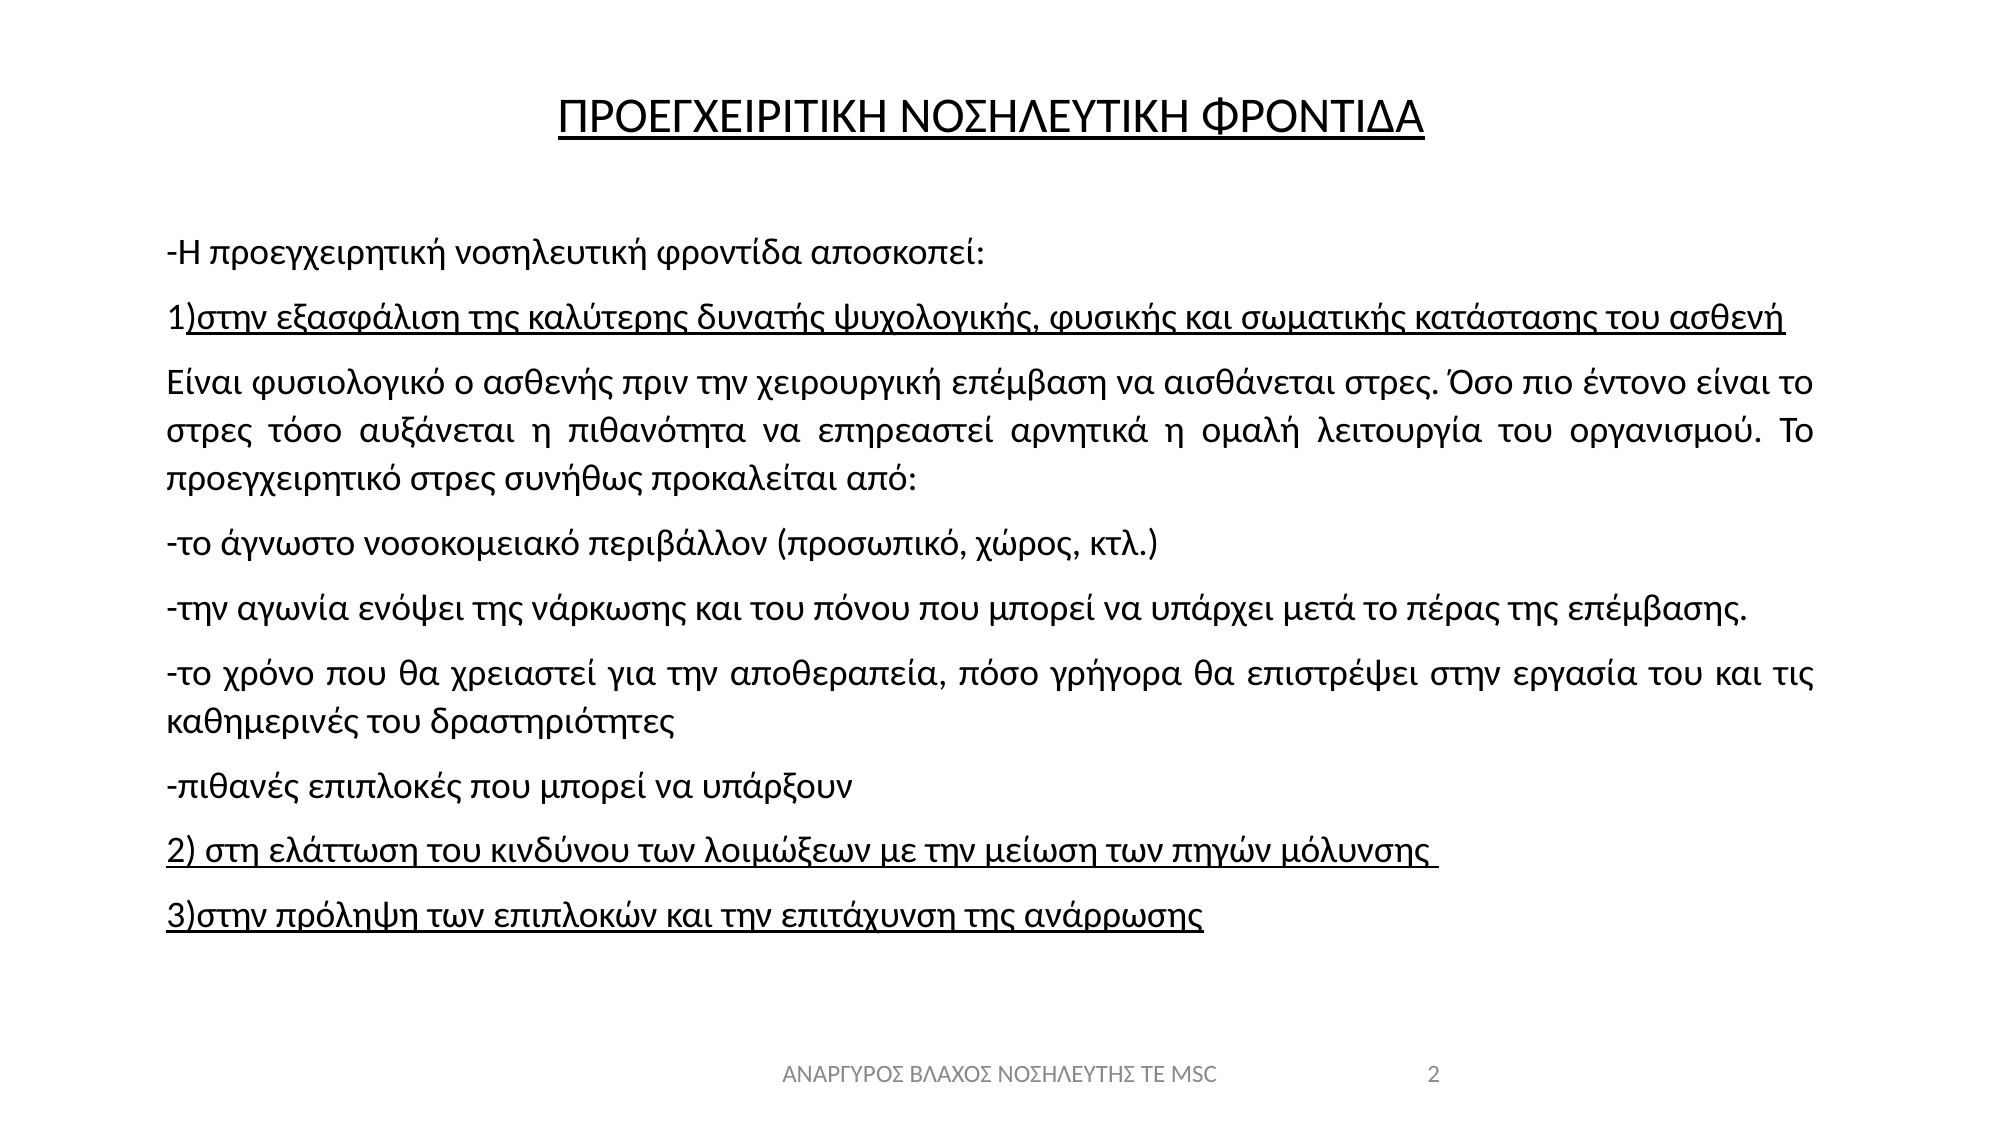

ΠΡΟΕΓΧΕΙΡΙΤΙΚΗ ΝΟΣΗΛΕΥΤΙΚΗ ΦΡΟΝΤΙΔΑ
-Η προεγχειρητική νοσηλευτική φροντίδα αποσκοπεί:
1)στην εξασφάλιση της καλύτερης δυνατής ψυχολογικής, φυσικής και σωματικής κατάστασης του ασθενή
Είναι φυσιολογικό ο ασθενής πριν την χειρουργική επέμβαση να αισθάνεται στρες. Όσο πιο έντονο είναι το στρες τόσο αυξάνεται η πιθανότητα να επηρεαστεί αρνητικά η ομαλή λειτουργία του οργανισμού. Το προεγχειρητικό στρες συνήθως προκαλείται από:
-το άγνωστο νοσοκομειακό περιβάλλον (προσωπικό, χώρος, κτλ.)
-την αγωνία ενόψει της νάρκωσης και του πόνου που μπορεί να υπάρχει μετά το πέρας της επέμβασης.
-το χρόνο που θα χρειαστεί για την αποθεραπεία, πόσο γρήγορα θα επιστρέψει στην εργασία του και τις καθημερινές του δραστηριότητες
-πιθανές επιπλοκές που μπορεί να υπάρξουν
2) στη ελάττωση του κινδύνου των λοιμώξεων με την μείωση των πηγών μόλυνσης
3)στην πρόληψη των επιπλοκών και την επιτάχυνση της ανάρρωσης
ΑΝΑΡΓΥΡΟΣ ΒΛΑΧΟΣ ΝΟΣΗΛΕΥΤΗΣ ΤΕ ΜSC